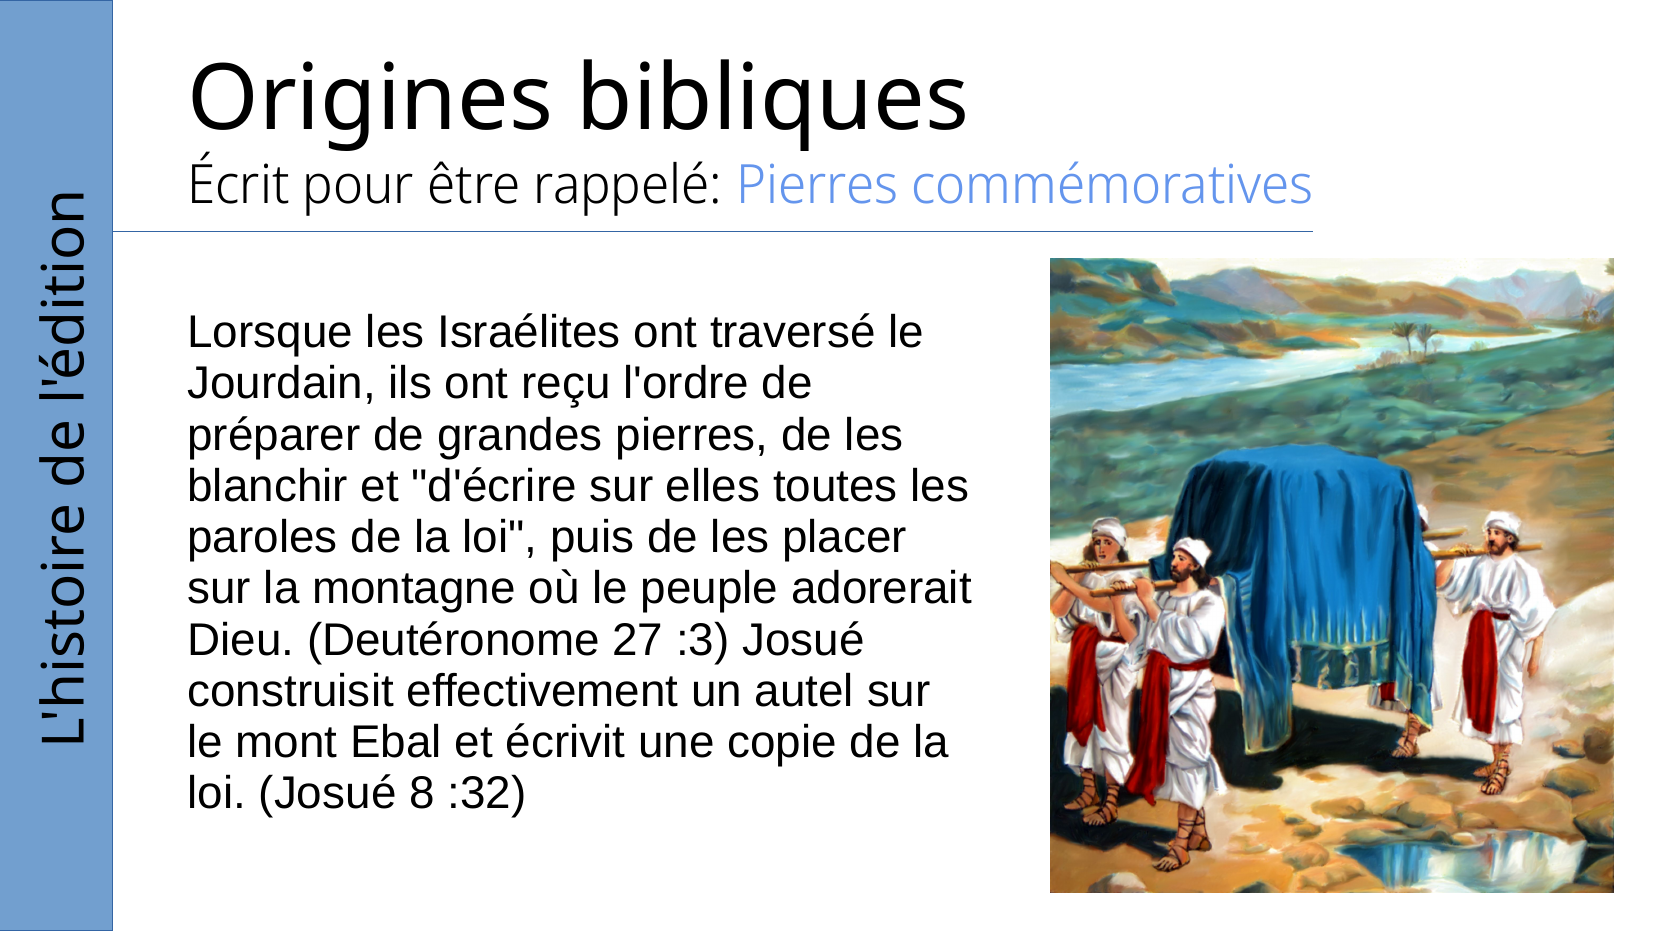

# Origines bibliques
Écrit pour être rappelé: Pierres commémoratives
Lorsque les Israélites ont traversé le Jourdain, ils ont reçu l'ordre de préparer de grandes pierres, de les blanchir et "d'écrire sur elles toutes les paroles de la loi", puis de les placer sur la montagne où le peuple adorerait Dieu. (Deutéronome 27 :3) Josué construisit effectivement un autel sur le mont Ebal et écrivit une copie de la loi. (Josué 8 :32)
L'histoire de l'édition